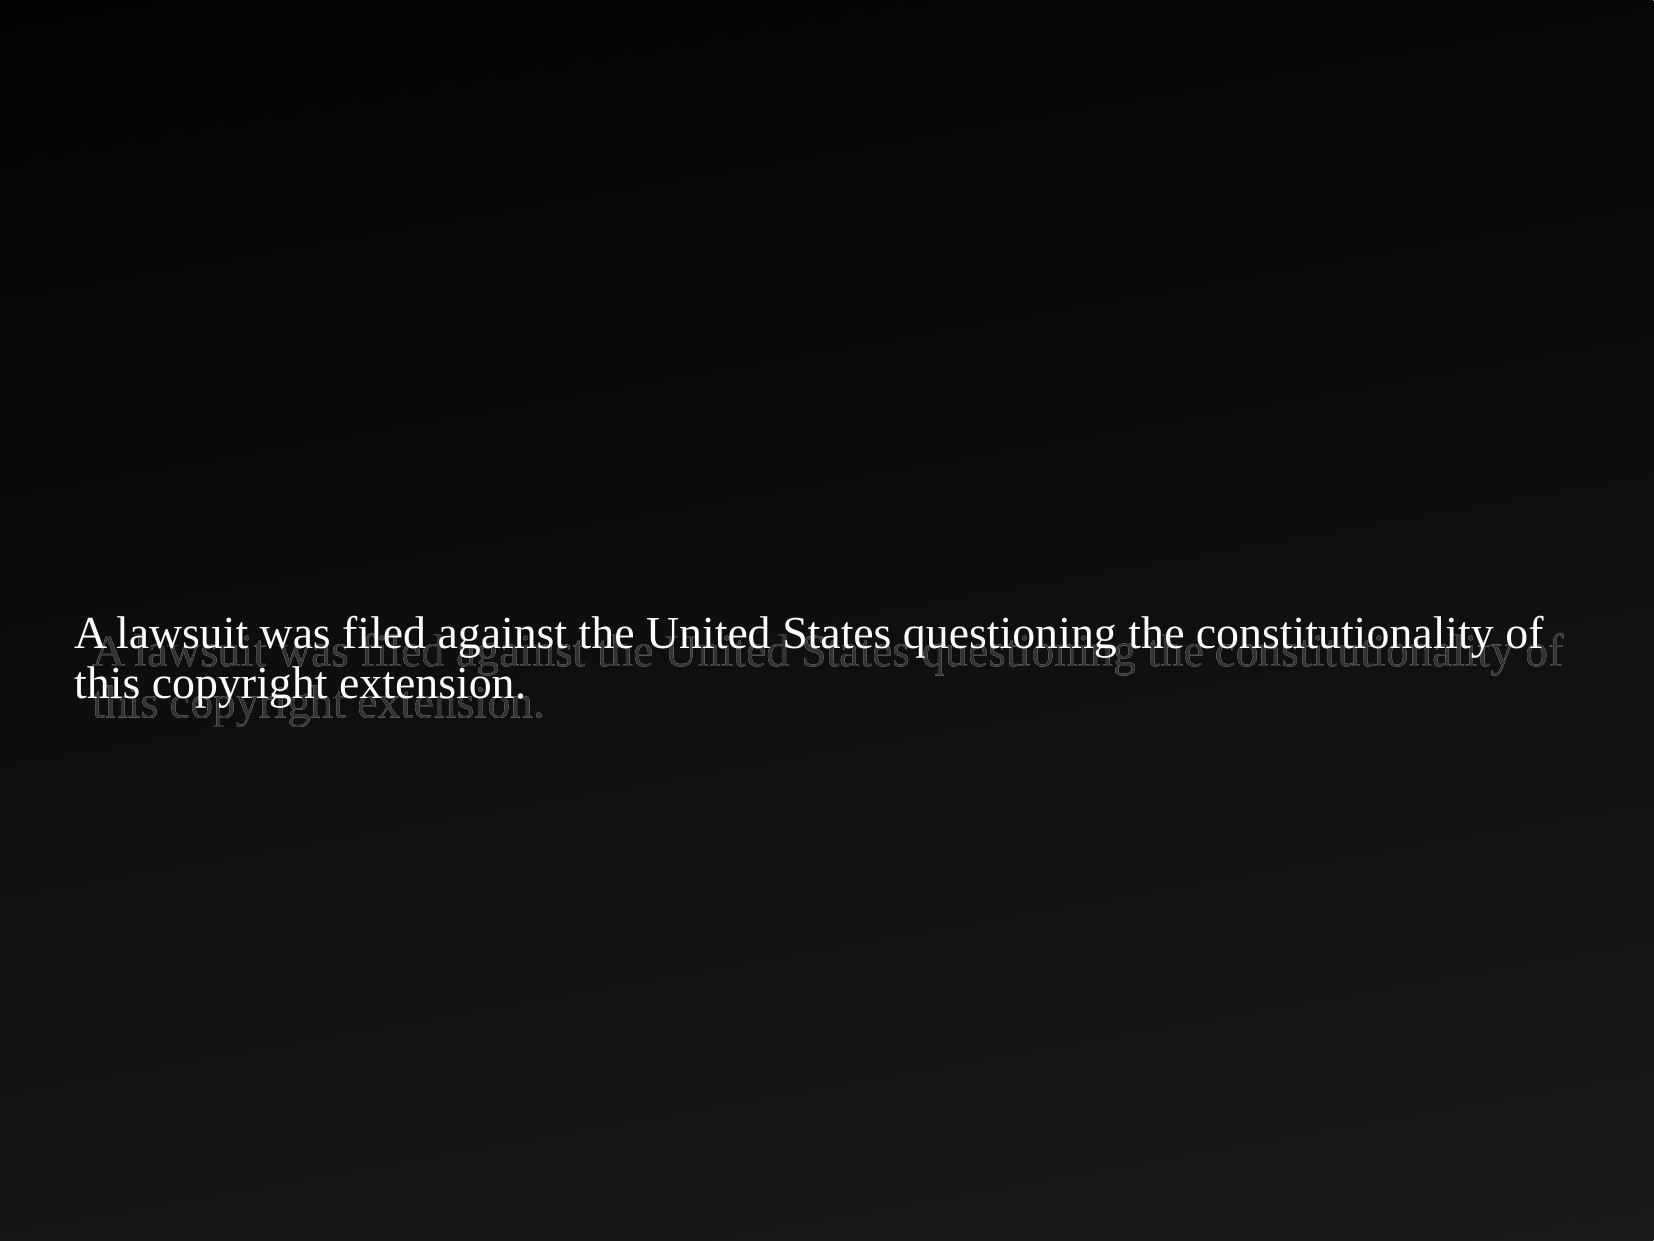

A lawsuit was filed against the United States questioning the constitutionality of
this copyright extension.